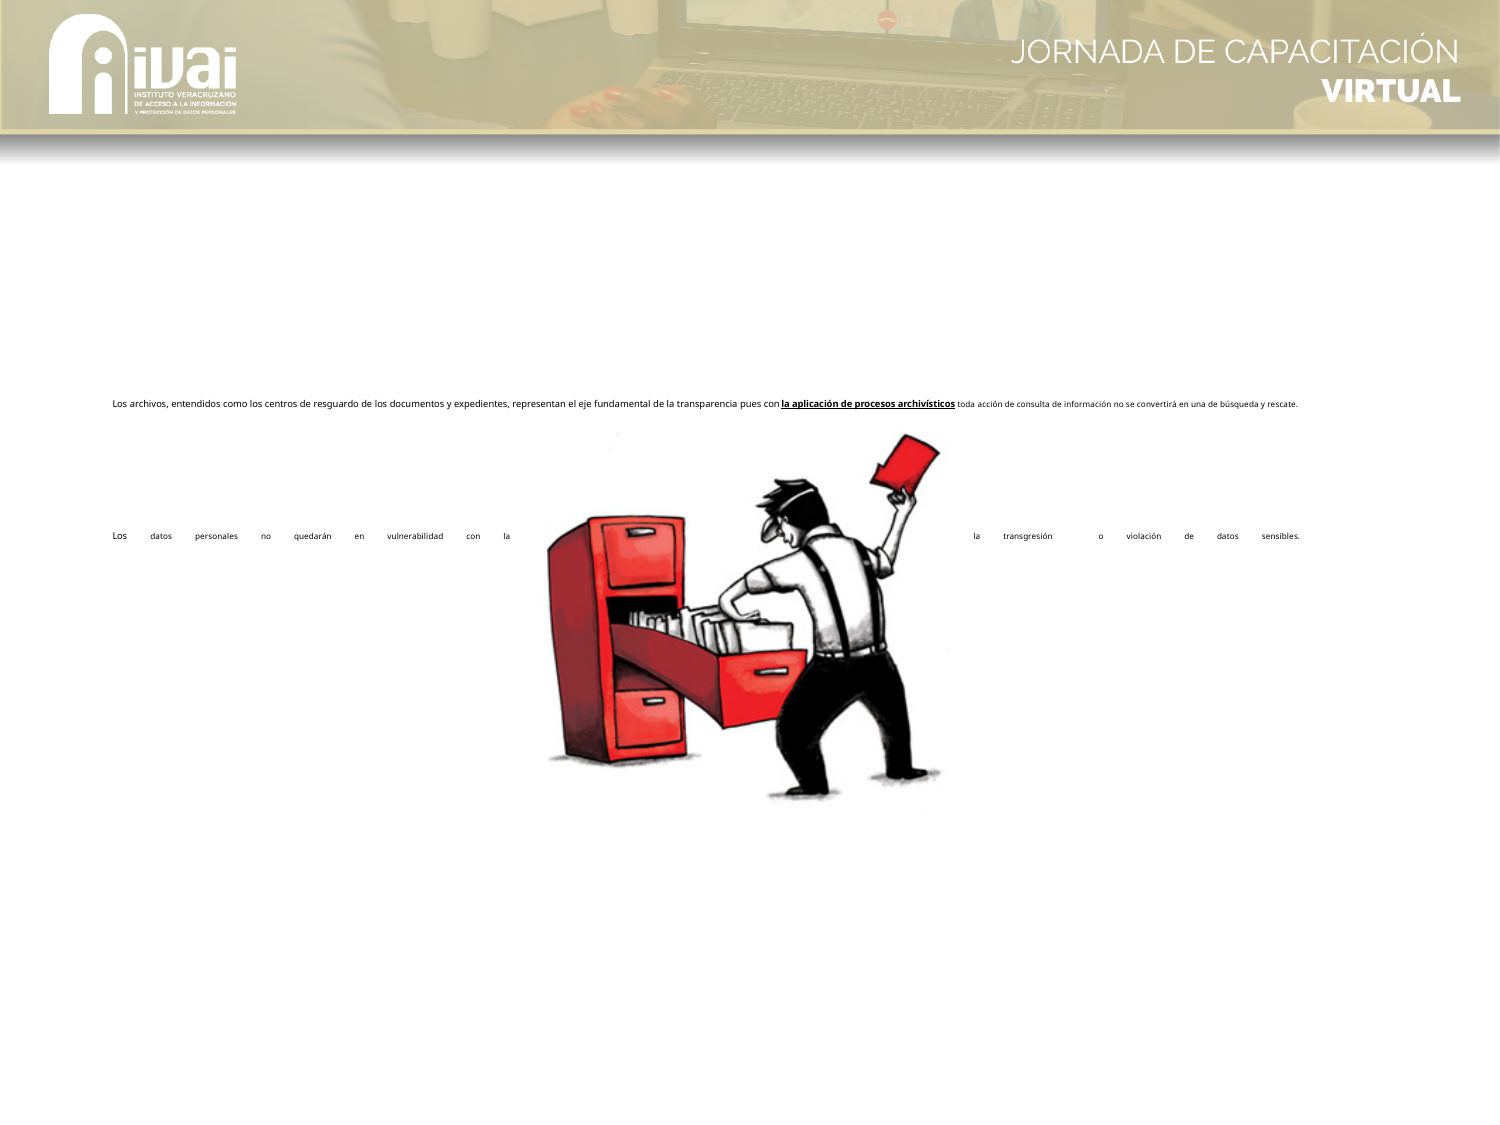

# Los archivos, entendidos como los centros de resguardo de los documentos y expedientes, representan el eje fundamental de la transparencia pues con la aplicación de procesos archivísticos toda acción de consulta de información no se convertirá en una de búsqueda y rescate. Los datos personales no quedarán en vulnerabilidad con la aplicación de medidas de índole organizativo donde se combata la transgresión o violación de datos sensibles.